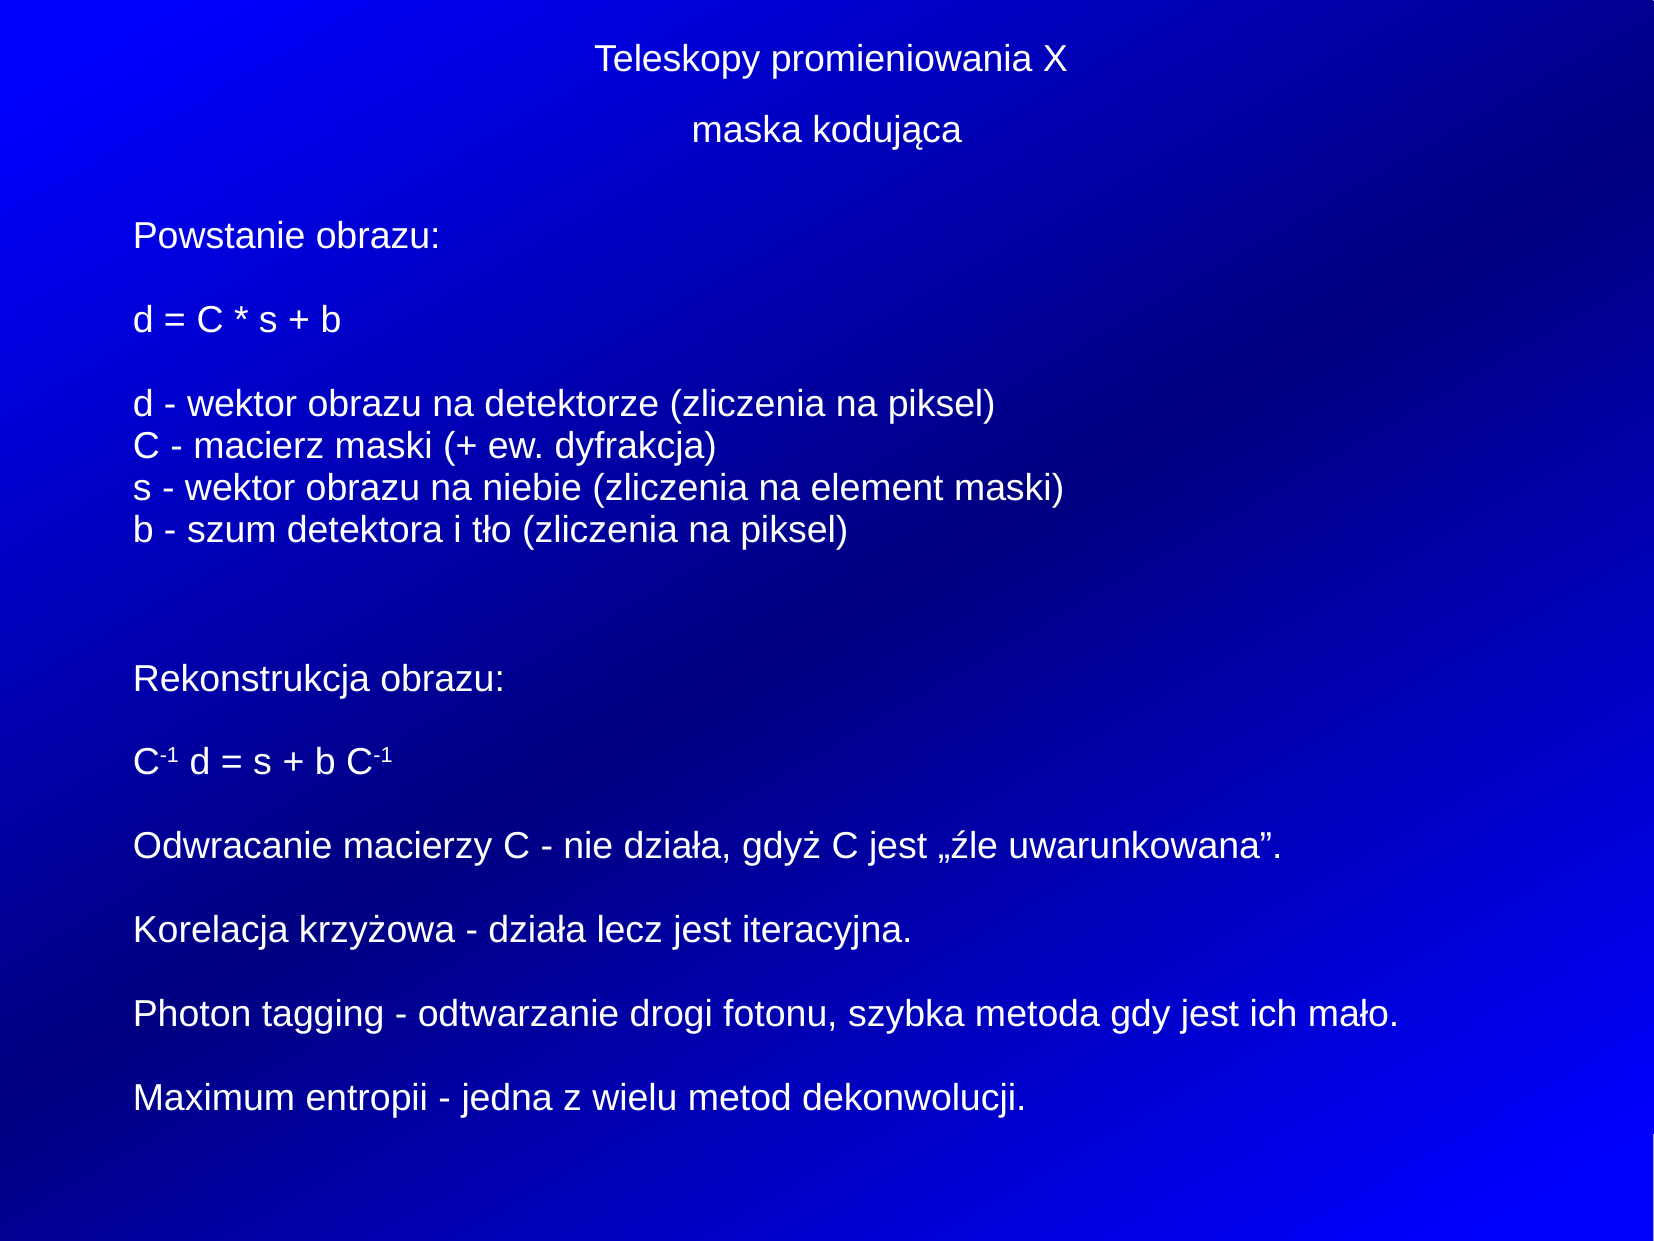

Teleskopy promieniowania X
maska kodująca
Powstanie obrazu:
d = C * s + b
d - wektor obrazu na detektorze (zliczenia na piksel)
C - macierz maski (+ ew. dyfrakcja)
s - wektor obrazu na niebie (zliczenia na element maski)
b - szum detektora i tło (zliczenia na piksel)
Rekonstrukcja obrazu:
C-1 d = s + b C-1
Odwracanie macierzy C - nie działa, gdyż C jest „źle uwarunkowana”.
Korelacja krzyżowa - działa lecz jest iteracyjna.
Photon tagging - odtwarzanie drogi fotonu, szybka metoda gdy jest ich mało.
Maximum entropii - jedna z wielu metod dekonwolucji.